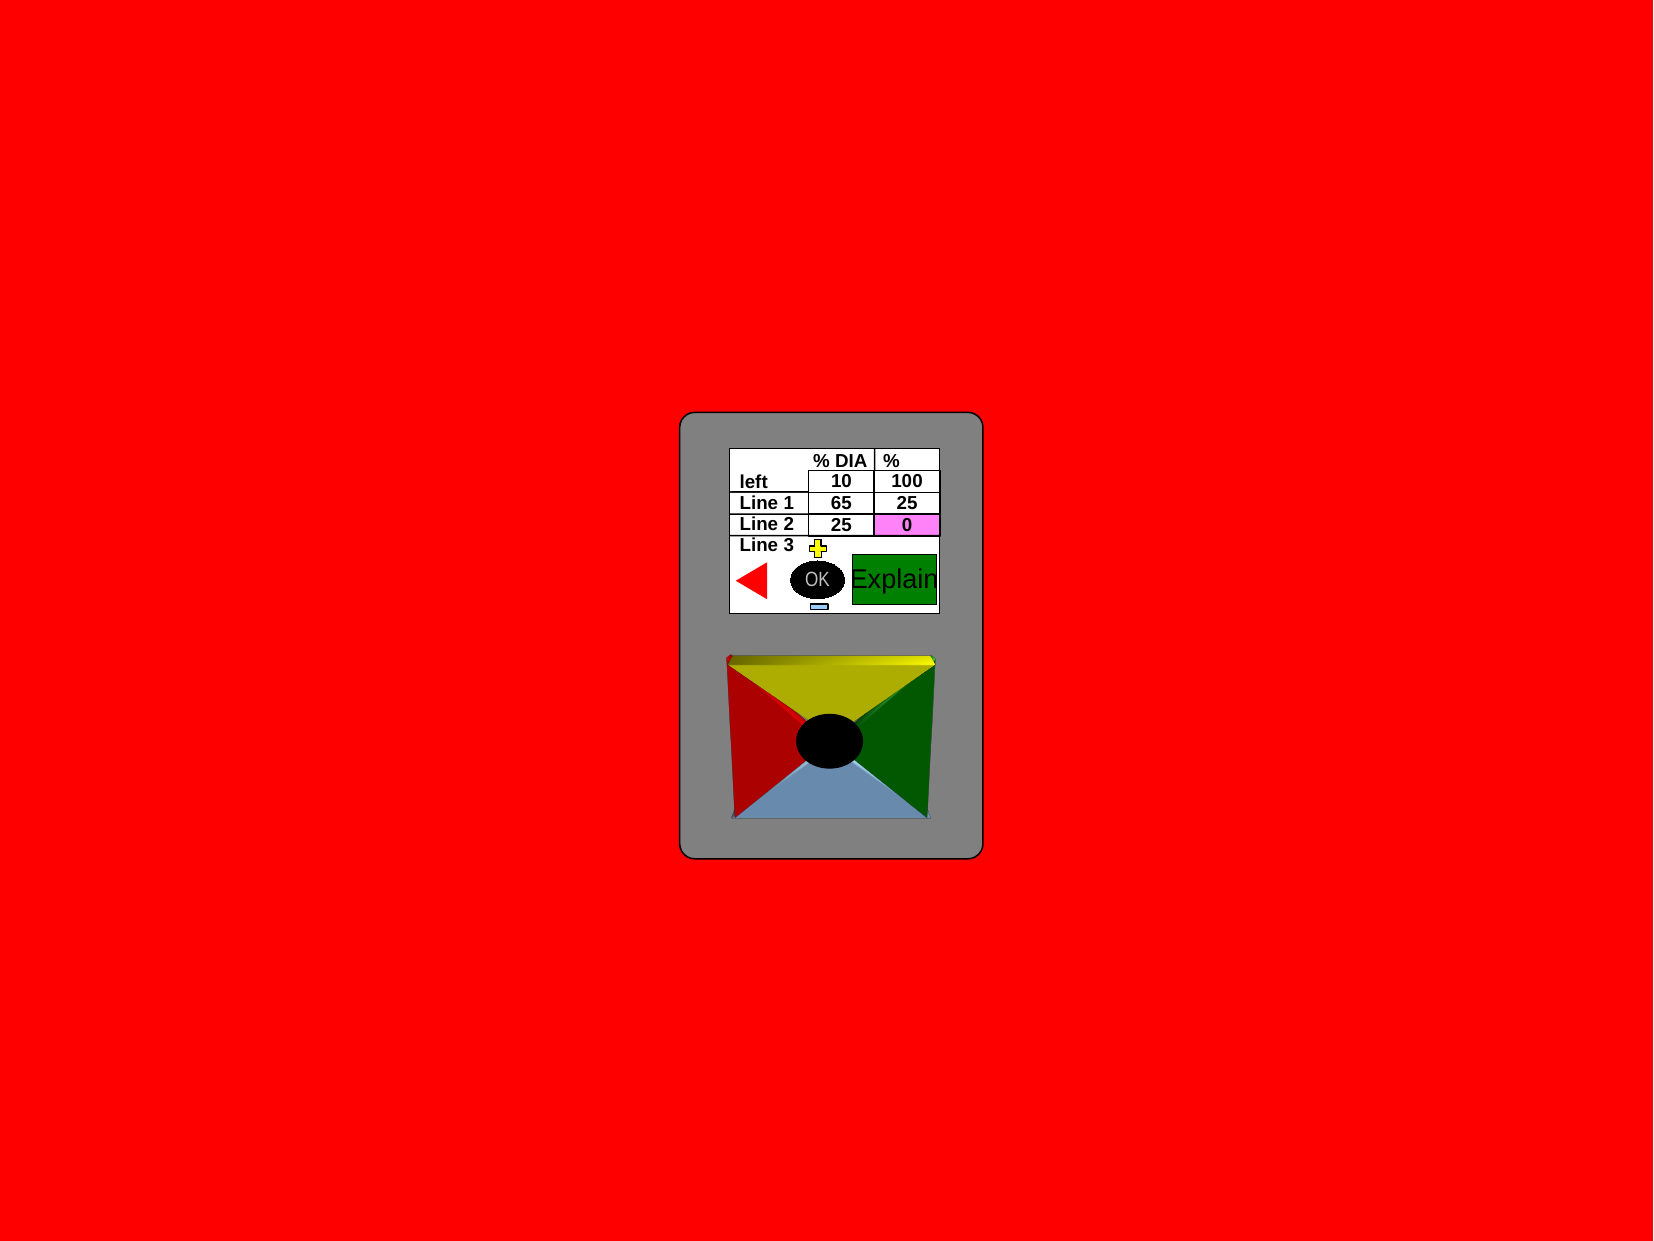

% DIA % left
Line 1
Line 2
Line 3
10
100
65
25
25
0
Explain
OK